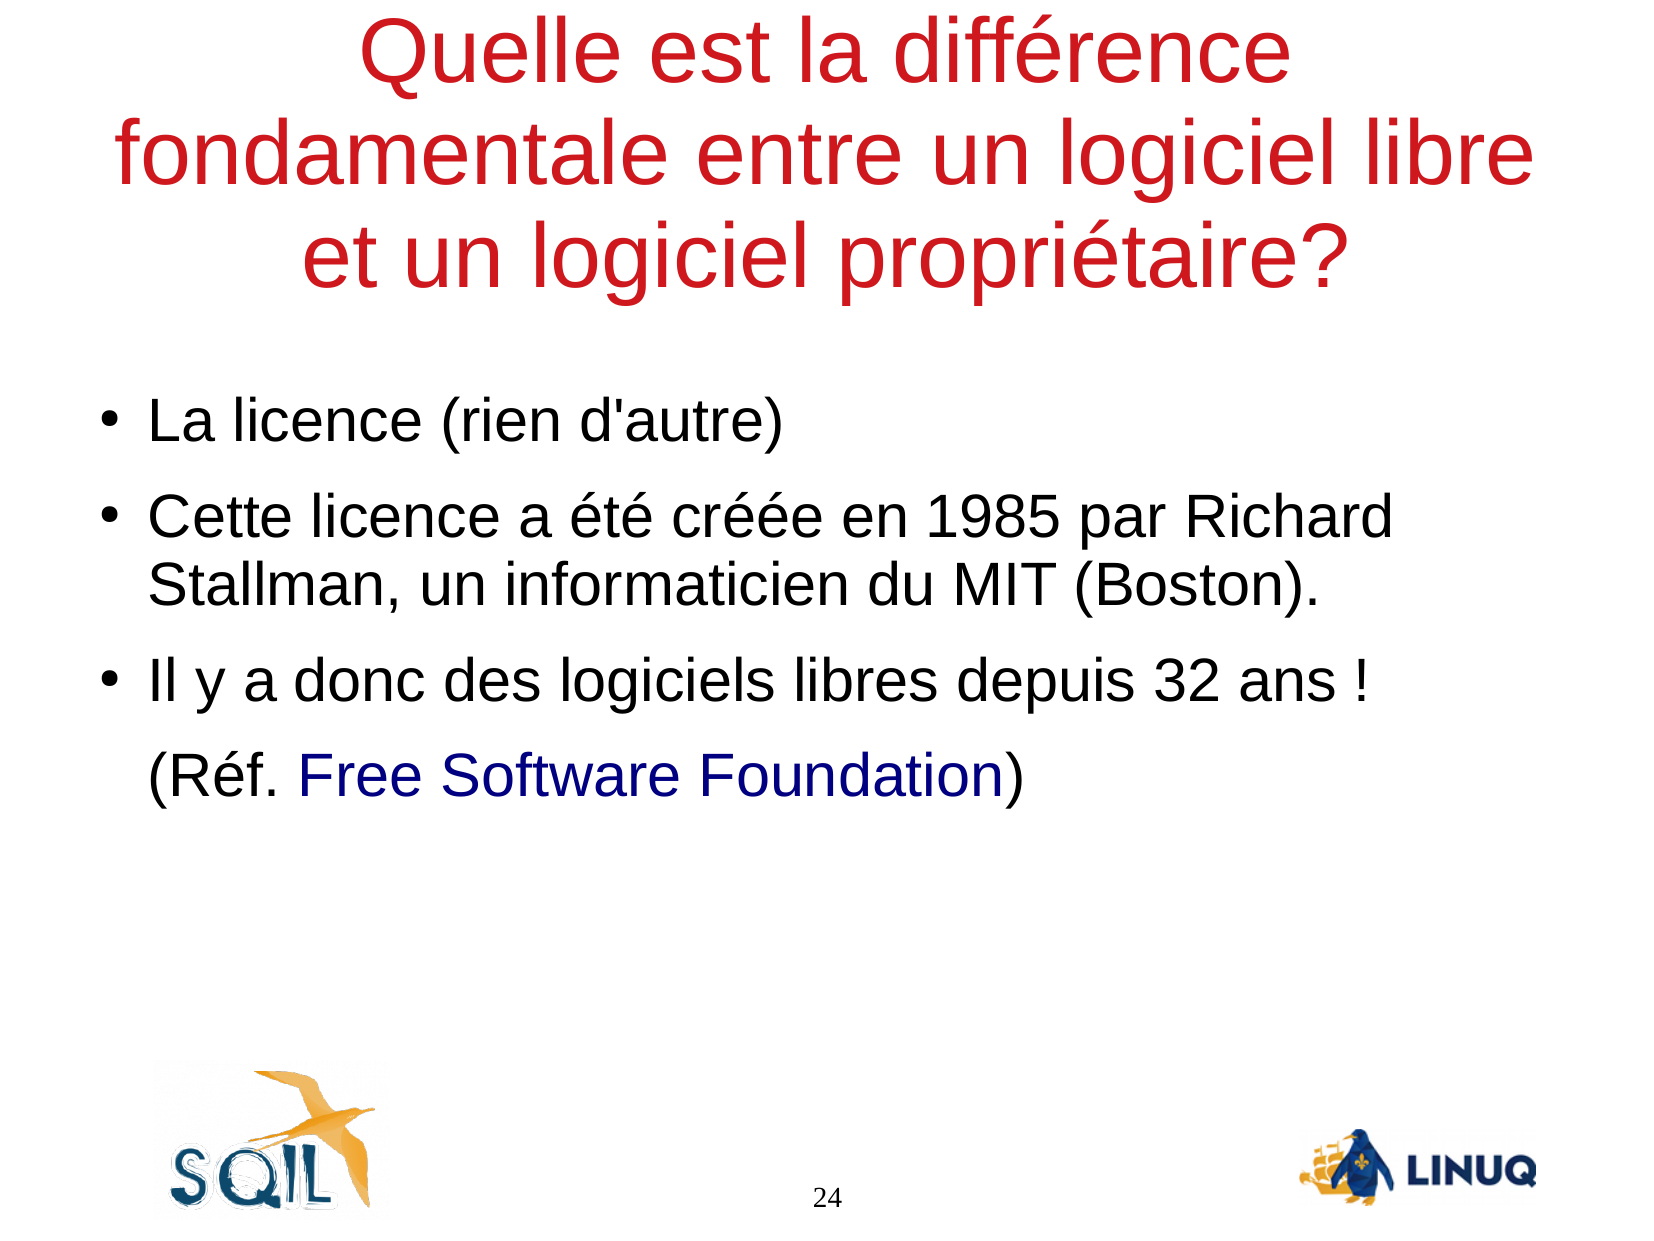

# Quelle est la différence fondamentale entre un logiciel libre et un logiciel propriétaire?
La licence (rien d'autre)
Cette licence a été créée en 1985 par Richard Stallman, un informaticien du MIT (Boston).
Il y a donc des logiciels libres depuis 32 ans !
(Réf. Free Software Foundation)